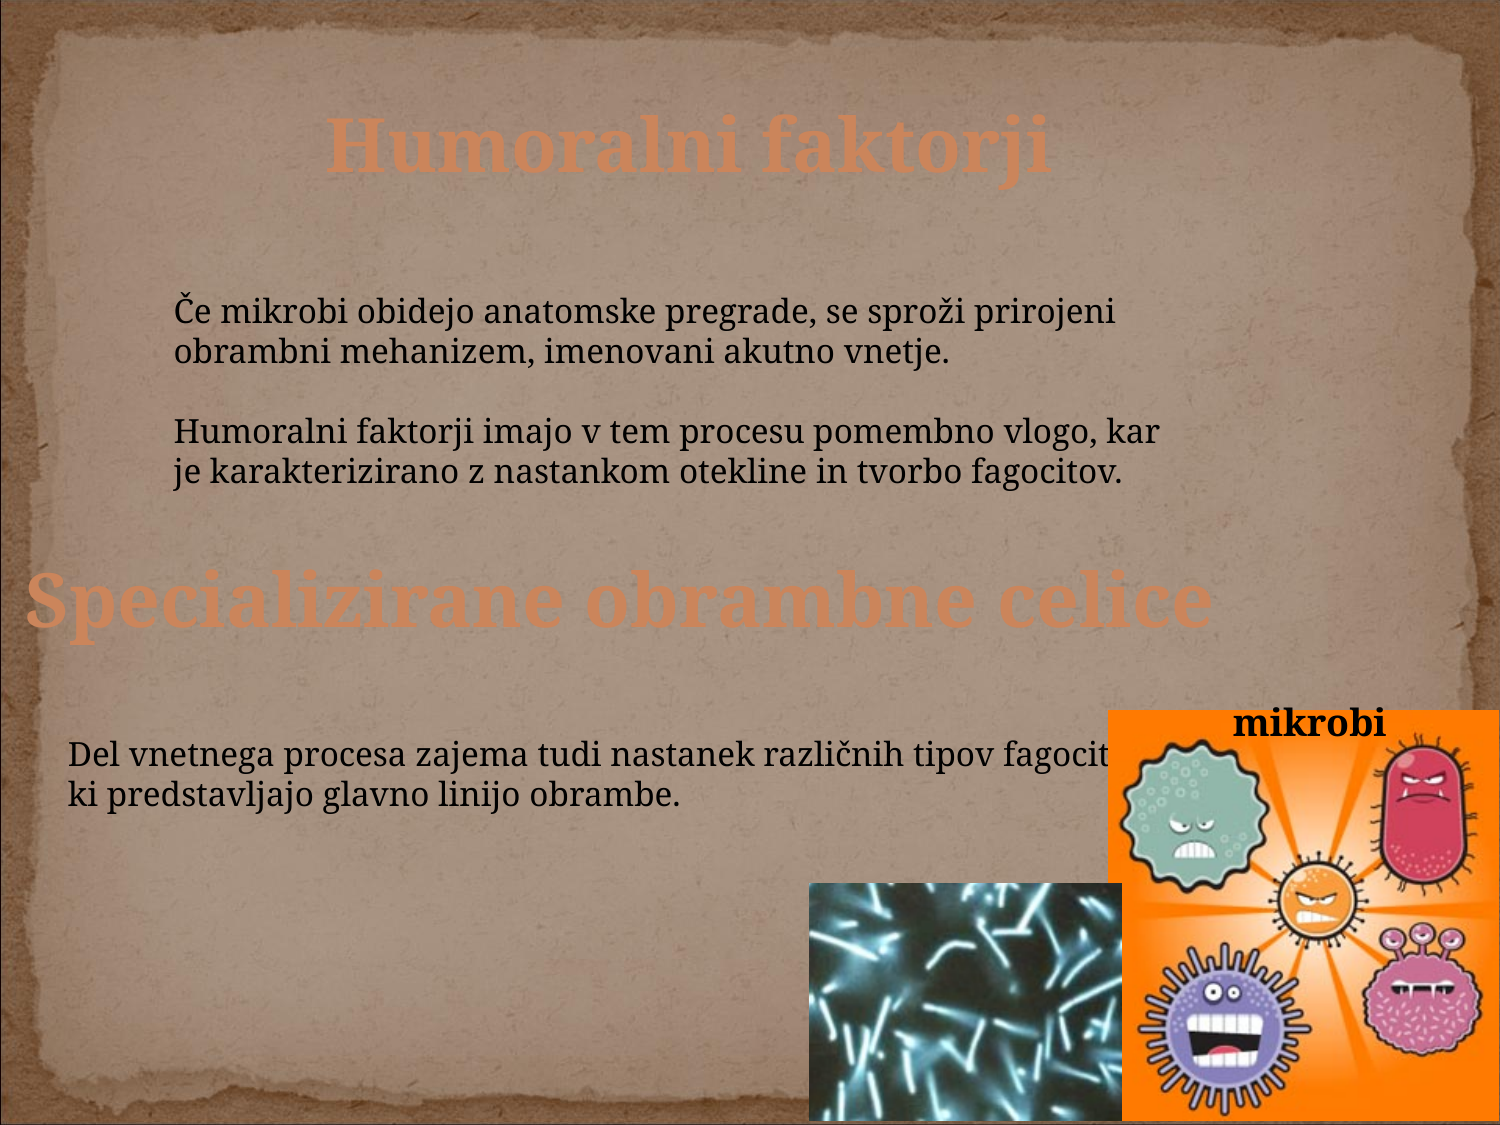

Humoralni faktorji
Če mikrobi obidejo anatomske pregrade, se sproži prirojeni obrambni mehanizem, imenovani akutno vnetje.
Humoralni faktorji imajo v tem procesu pomembno vlogo, kar je karakterizirano z nastankom otekline in tvorbo fagocitov.
Specializirane obrambne celice
Del vnetnega procesa zajema tudi nastanek različnih tipov fagocitov,
ki predstavljajo glavno linijo obrambe.
mikrobi